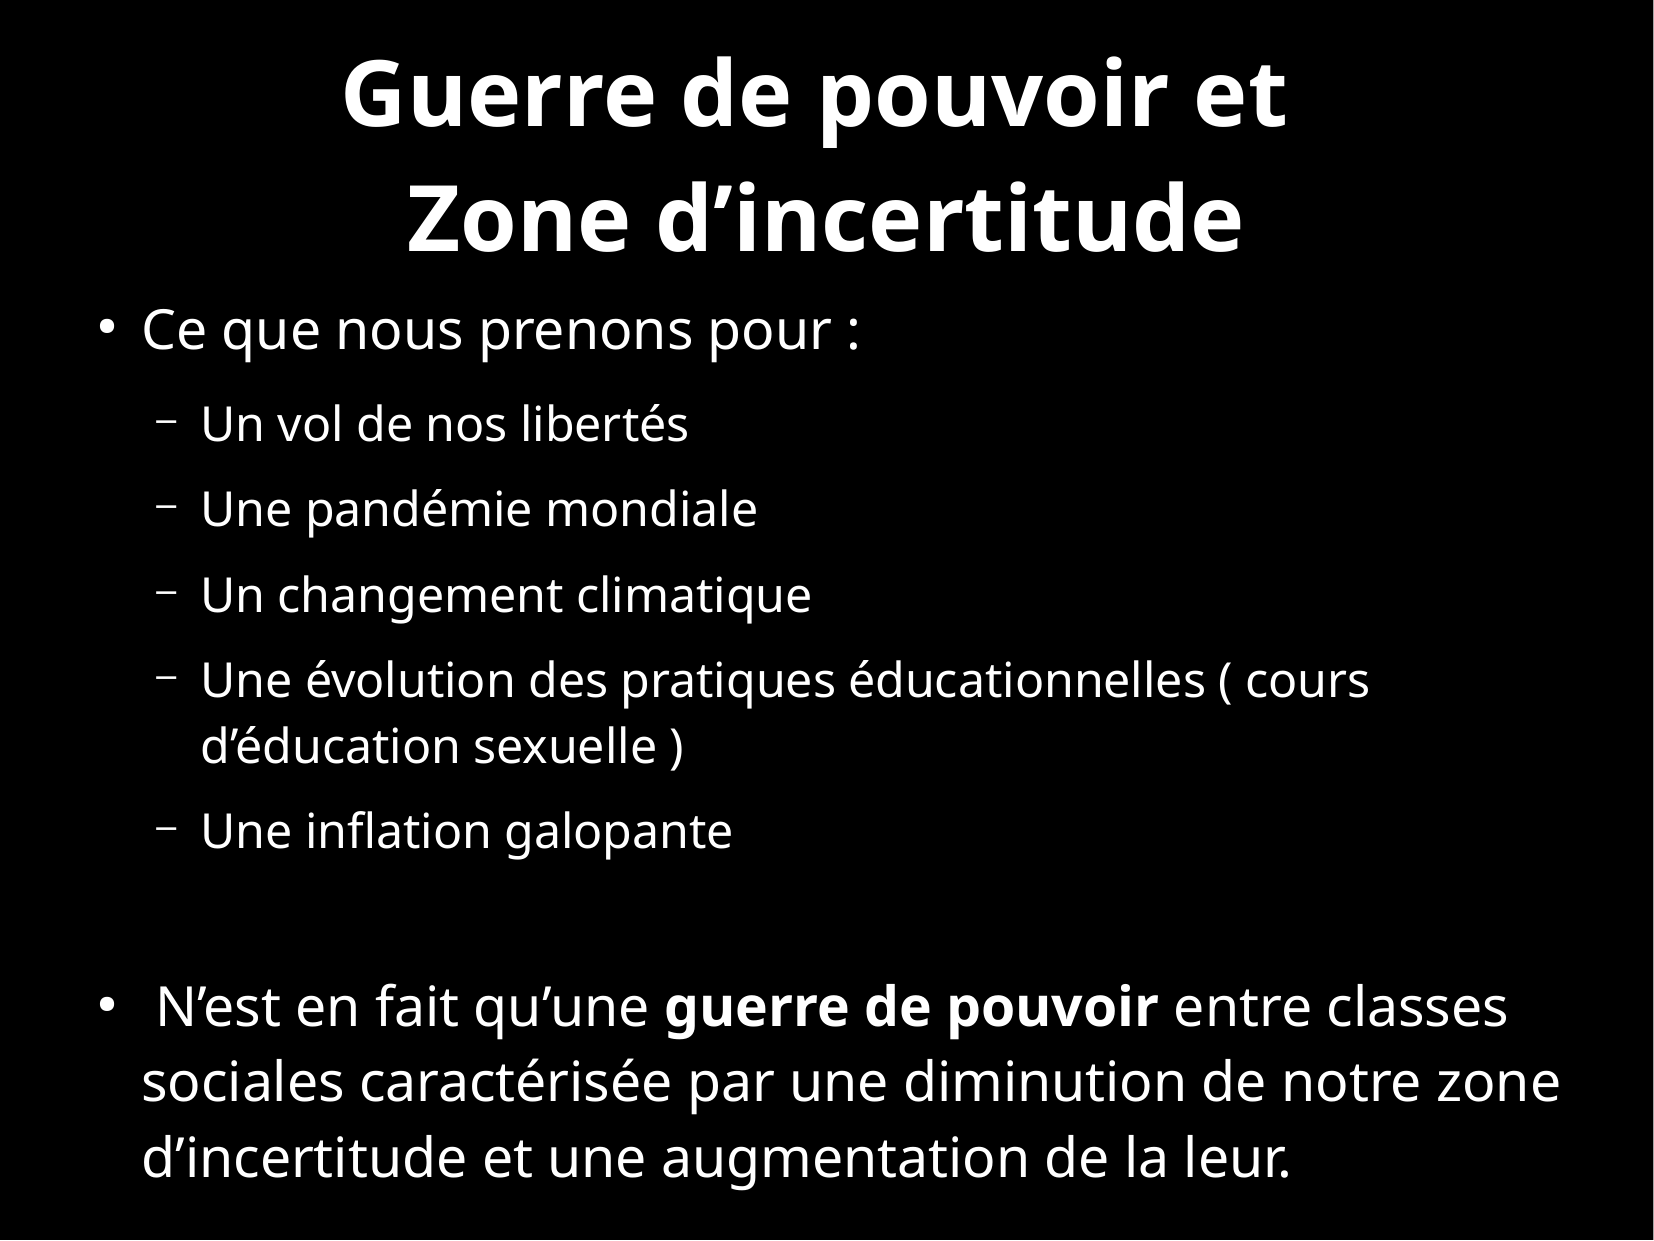

# Guerre de pouvoir et Zone d’incertitude
Ce que nous prenons pour :
Un vol de nos libertés
Une pandémie mondiale
Un changement climatique
Une évolution des pratiques éducationnelles ( cours d’éducation sexuelle )
Une inflation galopante
 N’est en fait qu’une guerre de pouvoir entre classes sociales caractérisée par une diminution de notre zone d’incertitude et une augmentation de la leur.